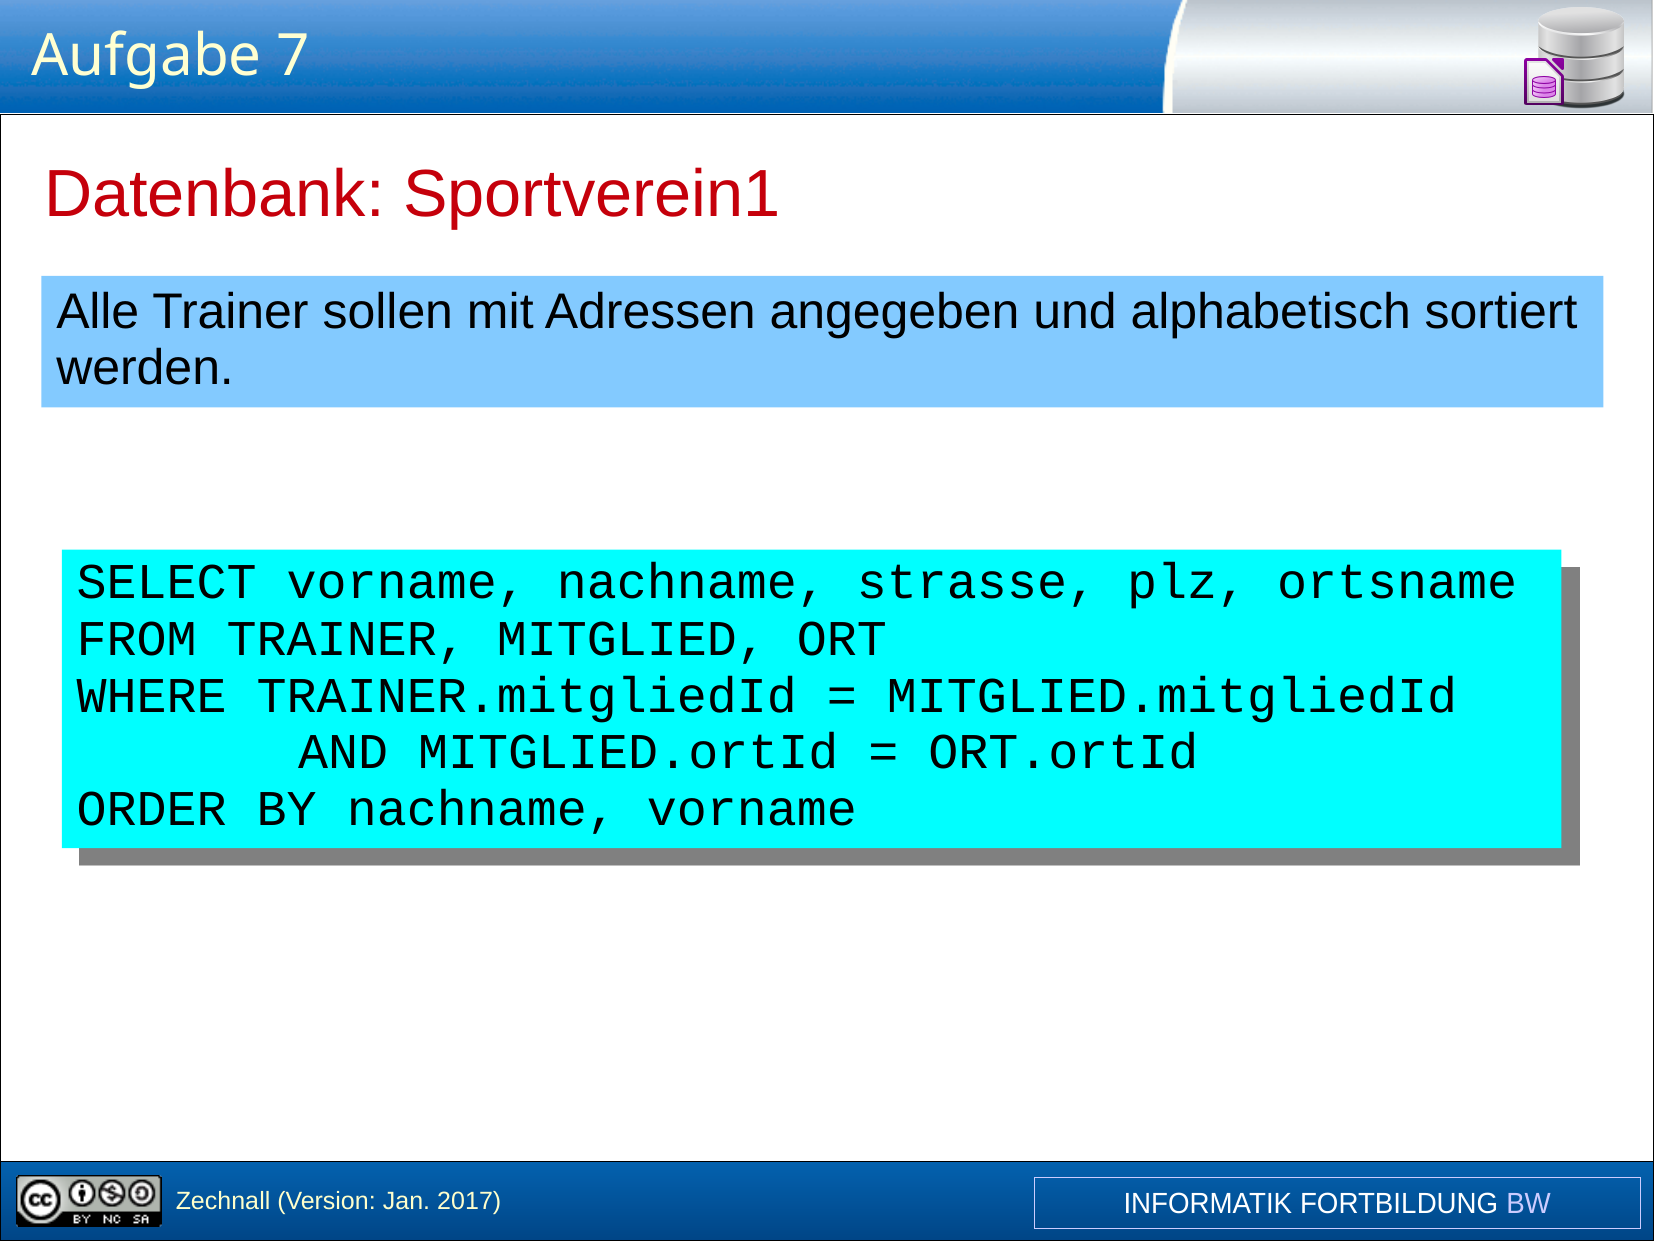

# Aufgabe 7
Datenbank: Sportverein1
Datenbank: Sportverein1
Datenbank: Sportverein1
Datenbank: Sportverein1
Alle Trainer sollen mit Adressen angegeben und alphabetisch sortiert
werden.
SELECT vorname, nachname, strasse, plz, ortsname
FROM TRAINER, MITGLIED, ORT
WHERE TRAINER.mitgliedId = MITGLIED.mitgliedId
			AND MITGLIED.ortId = ORT.ortId
ORDER BY nachname, vorname